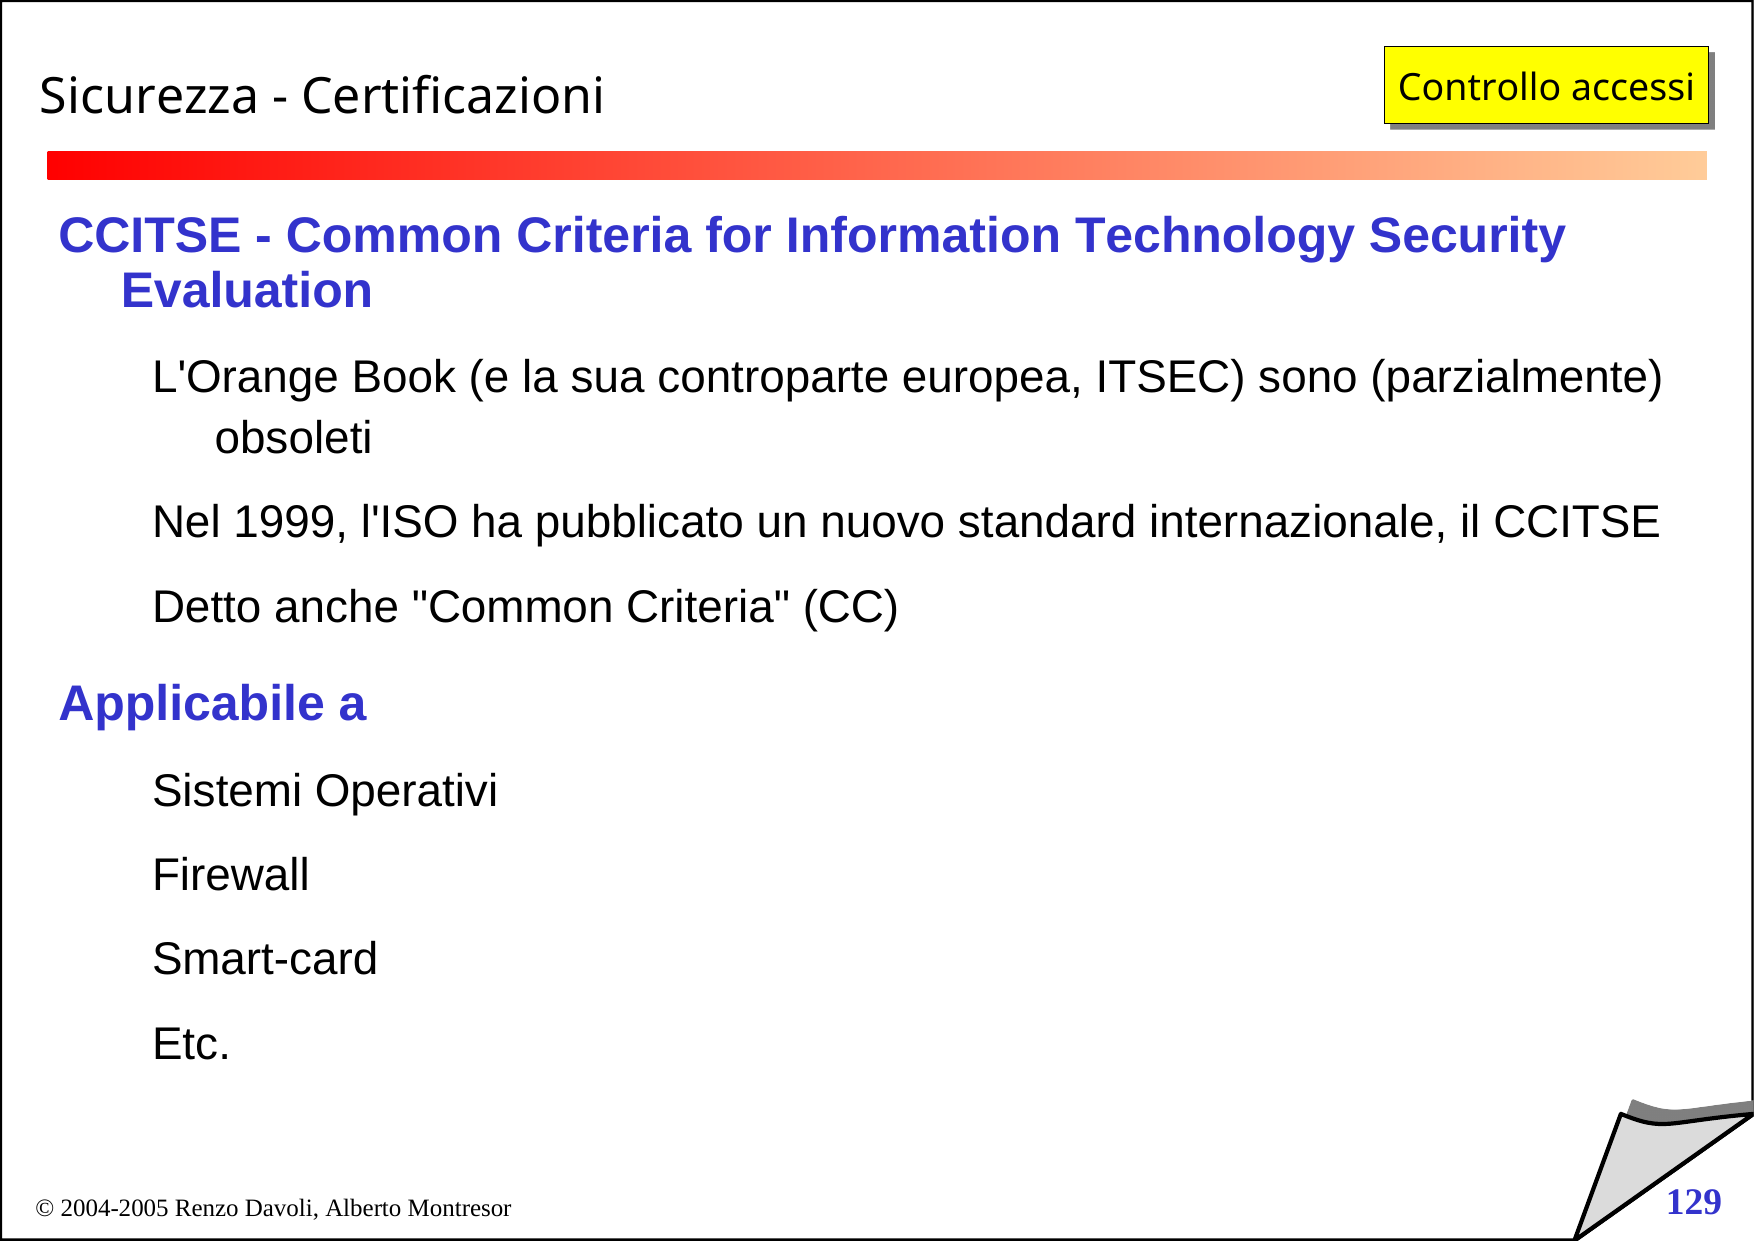

Controllo accessi
# Sicurezza - Certificazioni
CCITSE - Common Criteria for Information Technology Security Evaluation
L'Orange Book (e la sua controparte europea, ITSEC) sono (parzialmente) obsoleti
Nel 1999, l'ISO ha pubblicato un nuovo standard internazionale, il CCITSE
Detto anche "Common Criteria" (CC)
Applicabile a
Sistemi Operativi
Firewall
Smart-card
Etc.